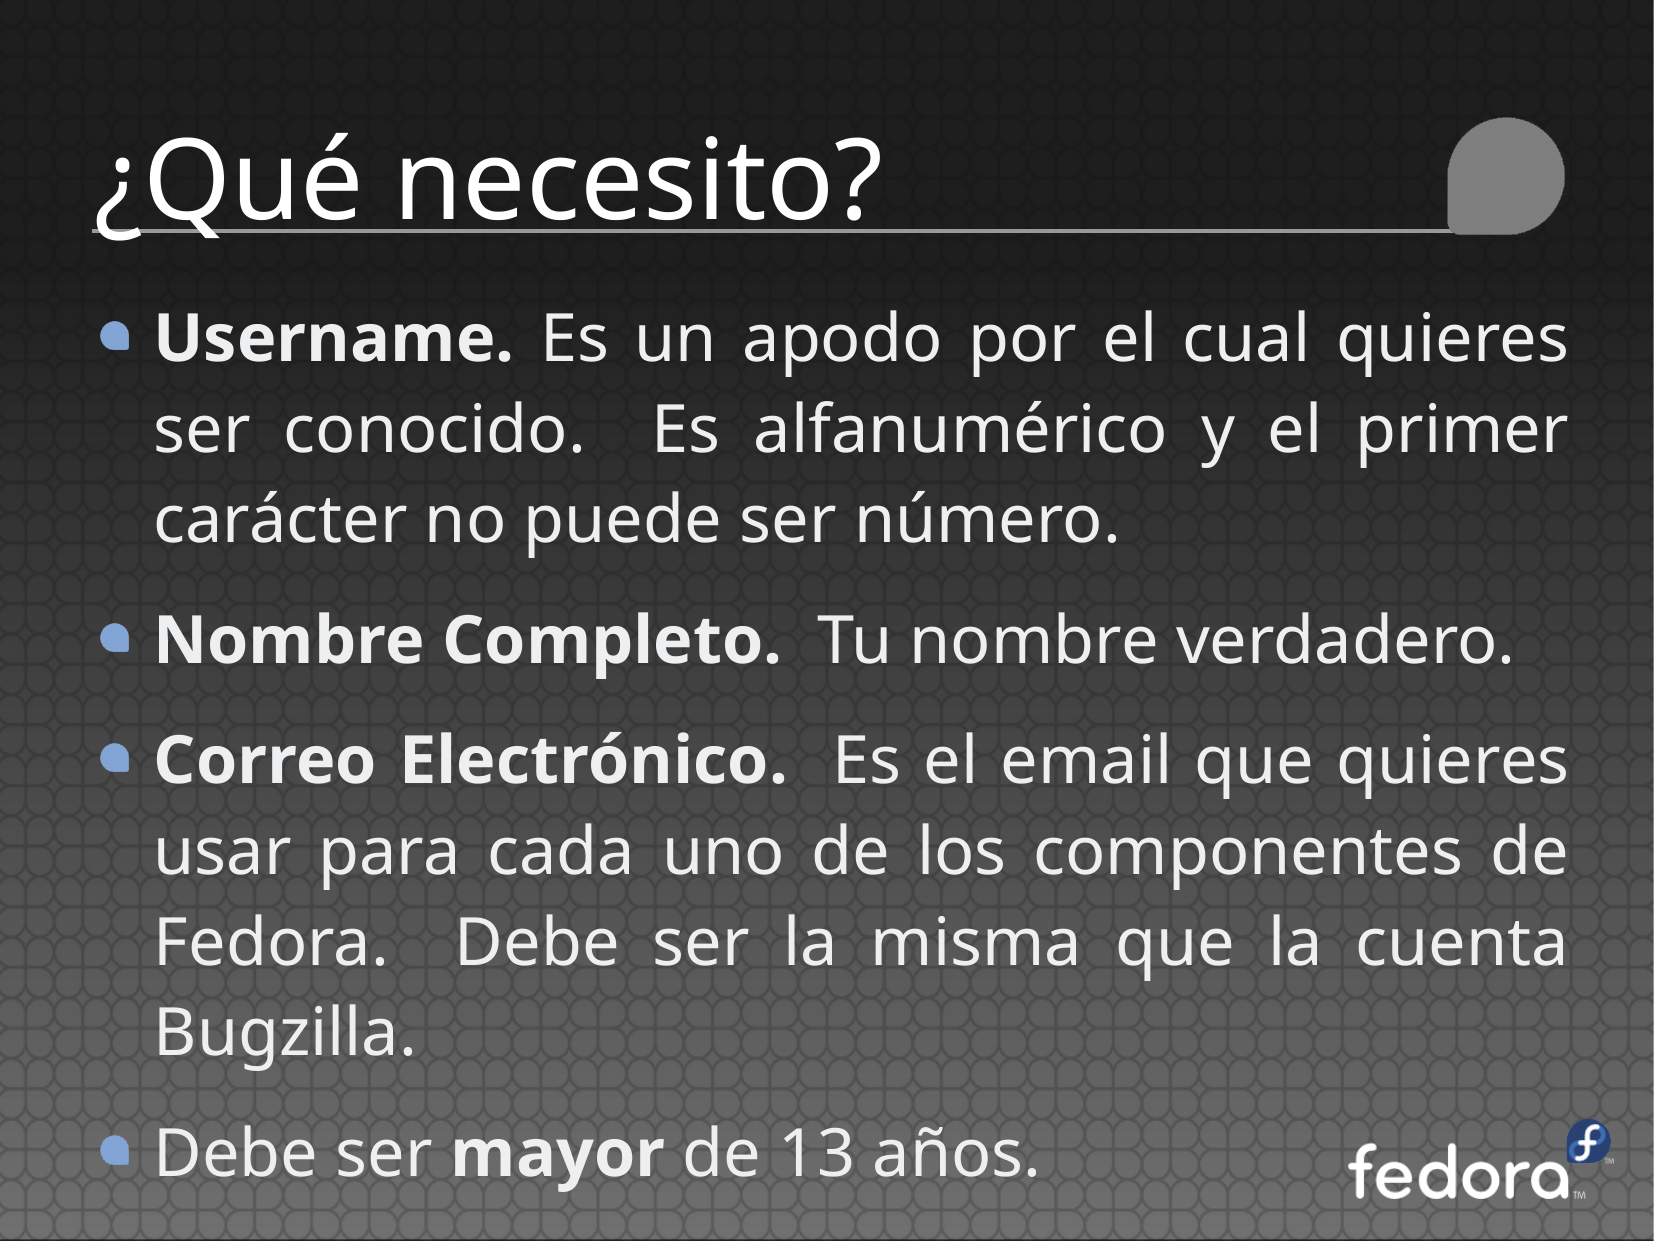

¿Qué necesito?
# Username. Es un apodo por el cual quieres ser conocido. Es alfanumérico y el primer carácter no puede ser número.
Nombre Completo. Tu nombre verdadero.
Correo Electrónico. Es el email que quieres usar para cada uno de los componentes de Fedora. Debe ser la misma que la cuenta Bugzilla.
Debe ser mayor de 13 años.
Llenar un CAPTCHA.